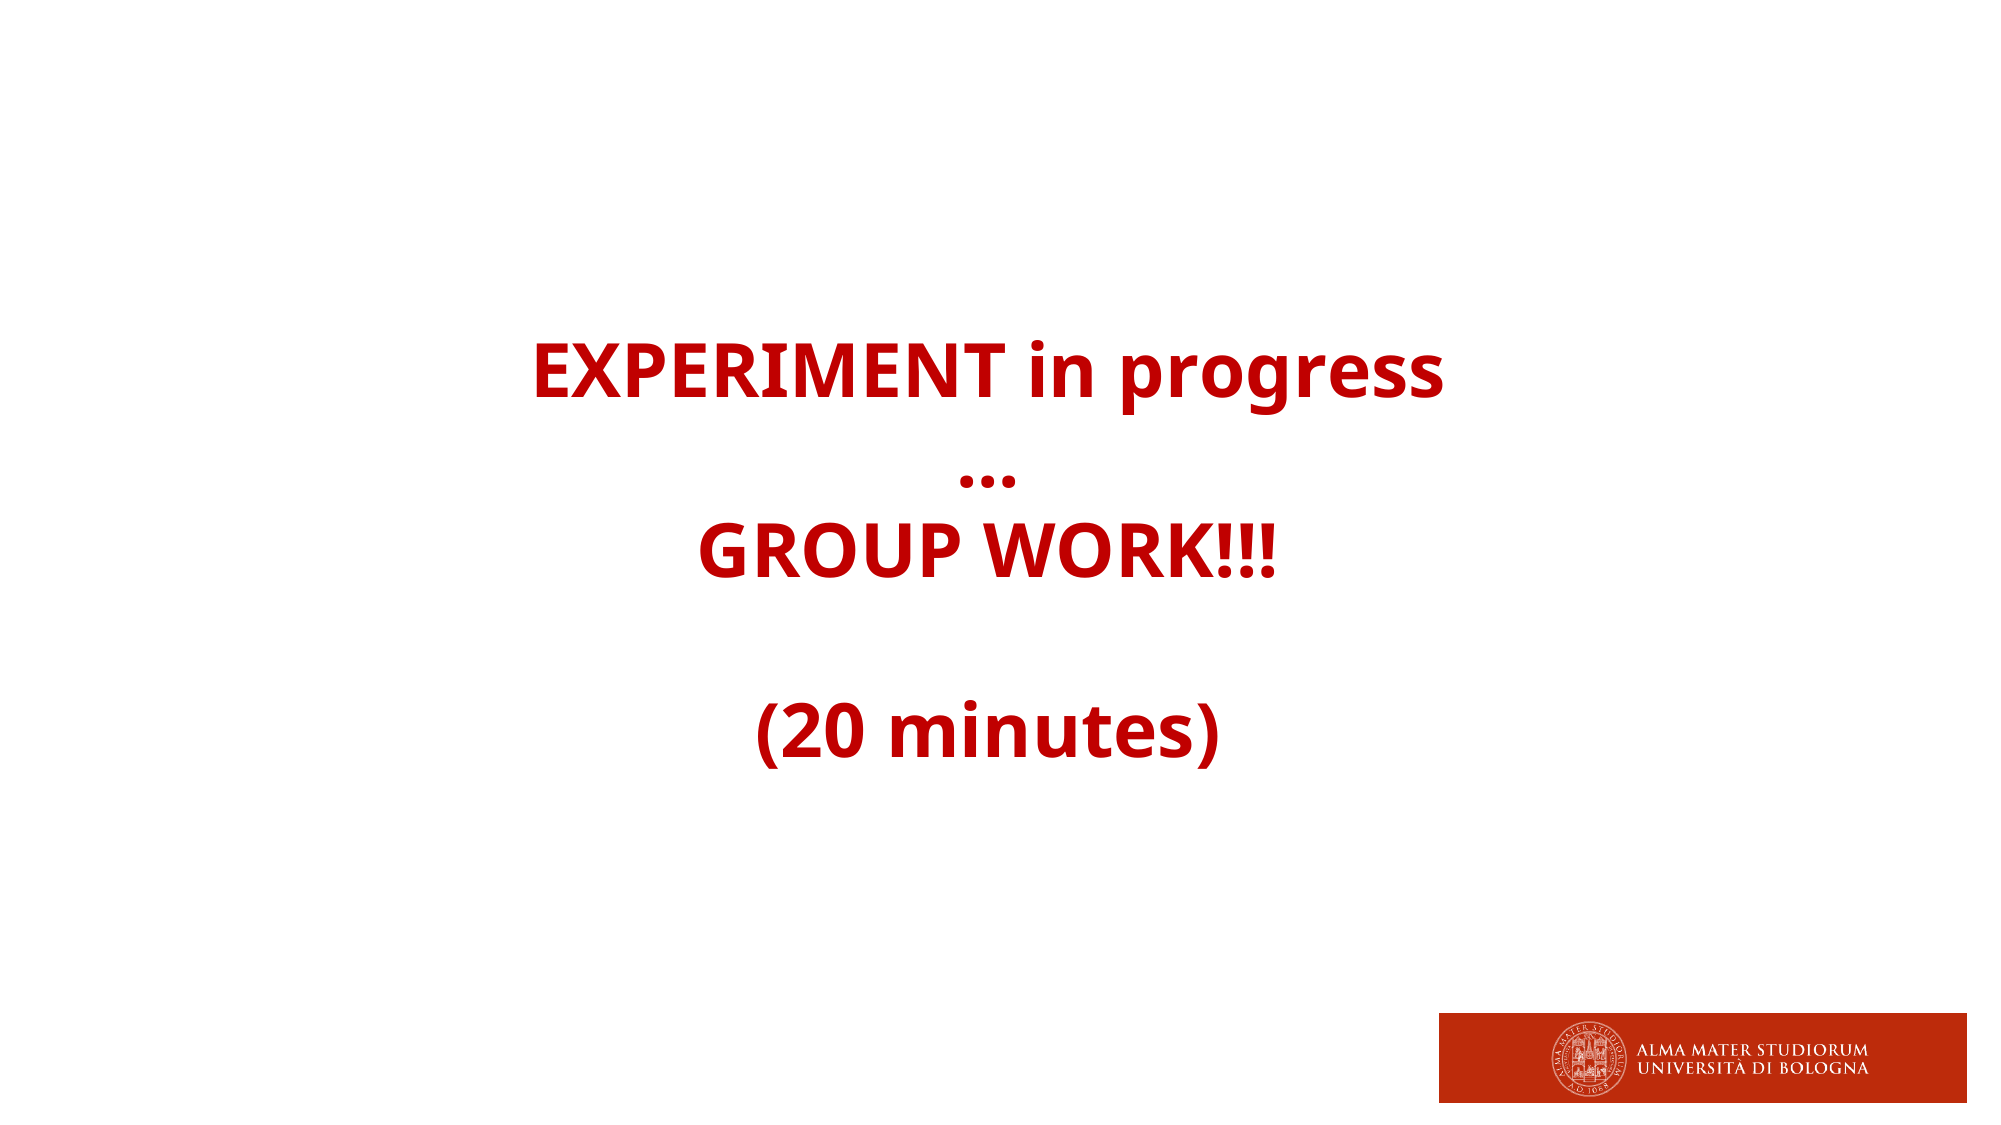

EXPERIMENT in progress
...
GROUP WORK!!!
(20 minutes)